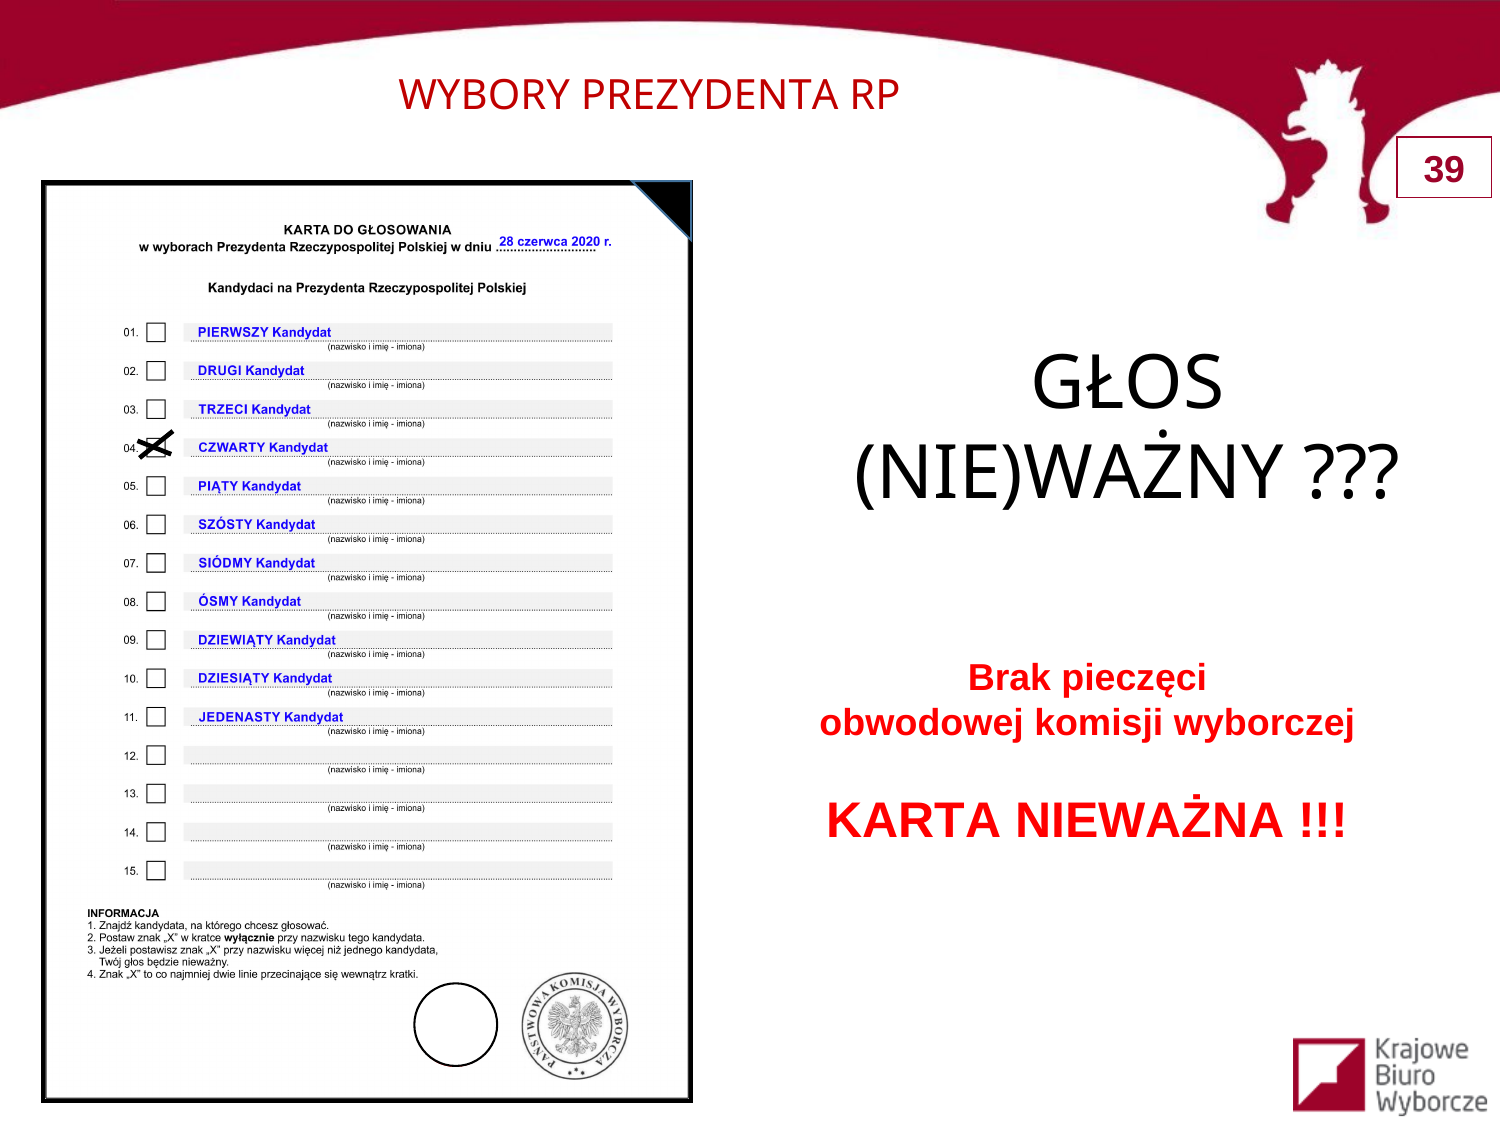

WYBORY PREZYDENTA RP
GŁOS (NIE)WAŻNY ???
Brak pieczęci
obwodowej komisji wyborczej
KARTA NIEWAŻNA !!!